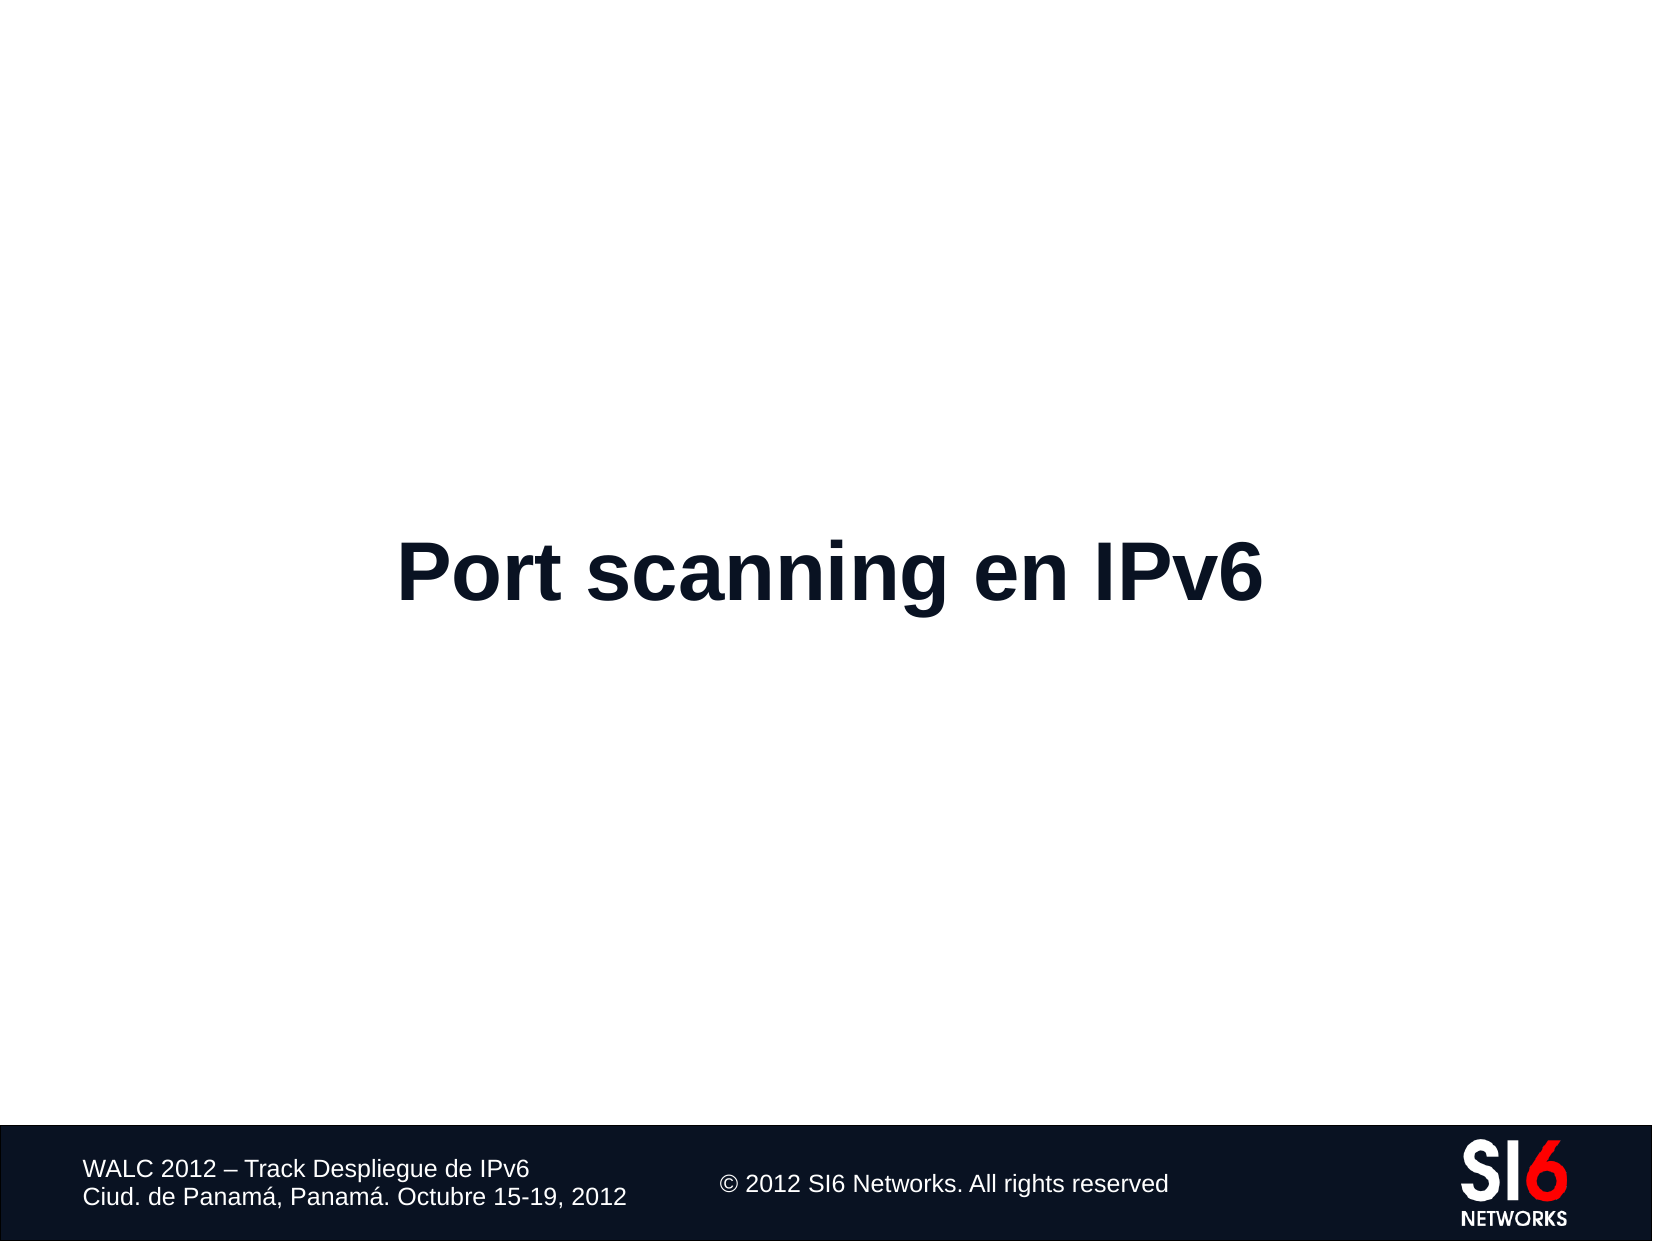

# Port scanning en IPv6
Congreso de Seguridad en Computo 2011
31